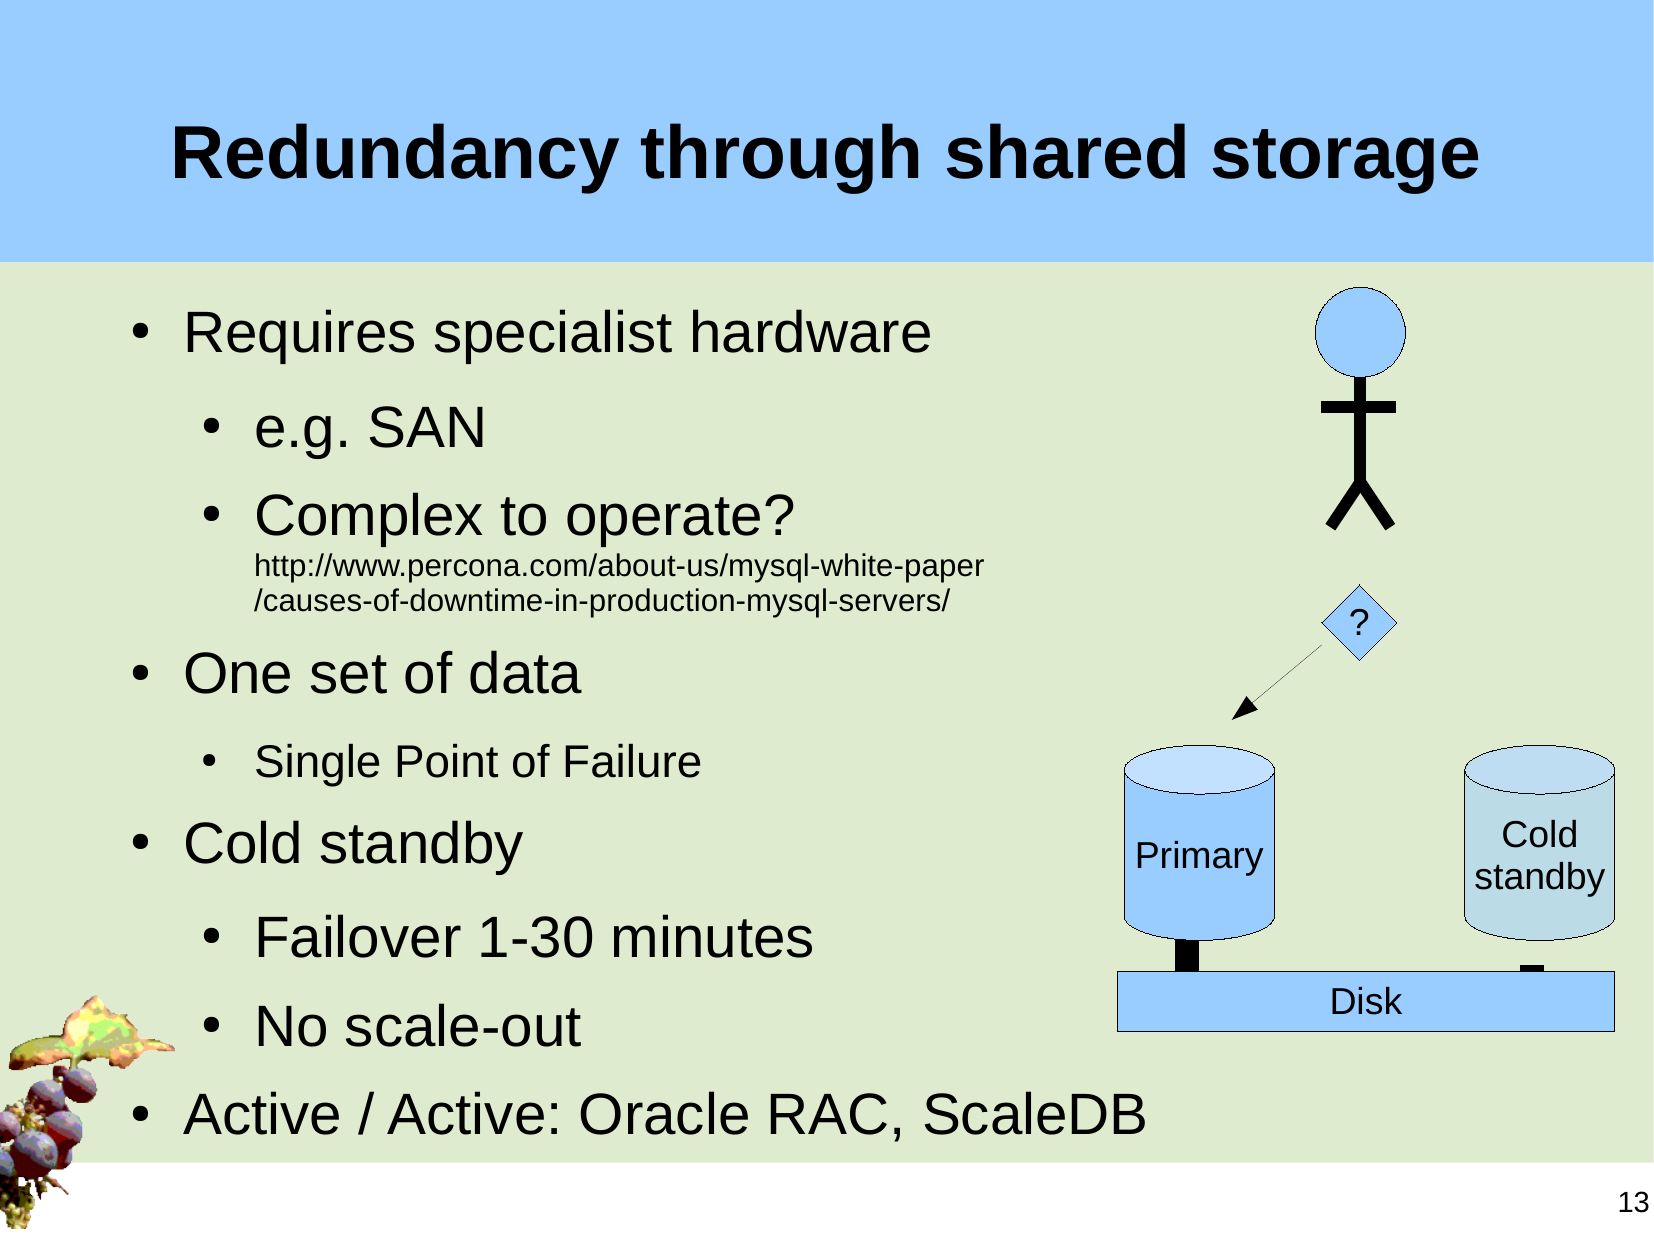

# Redundancy through shared storage
Requires specialist hardware
e.g. SAN
Complex to operate?
http://www.percona.com/about-us/mysql-white-paper
/causes-of-downtime-in-production-mysql-servers/
One set of data
Single Point of Failure
Cold standby
Failover 1-30 minutes
No scale-out
Active / Active: Oracle RAC, ScaleDB
?
Primary
Cold
standby
Disk
13